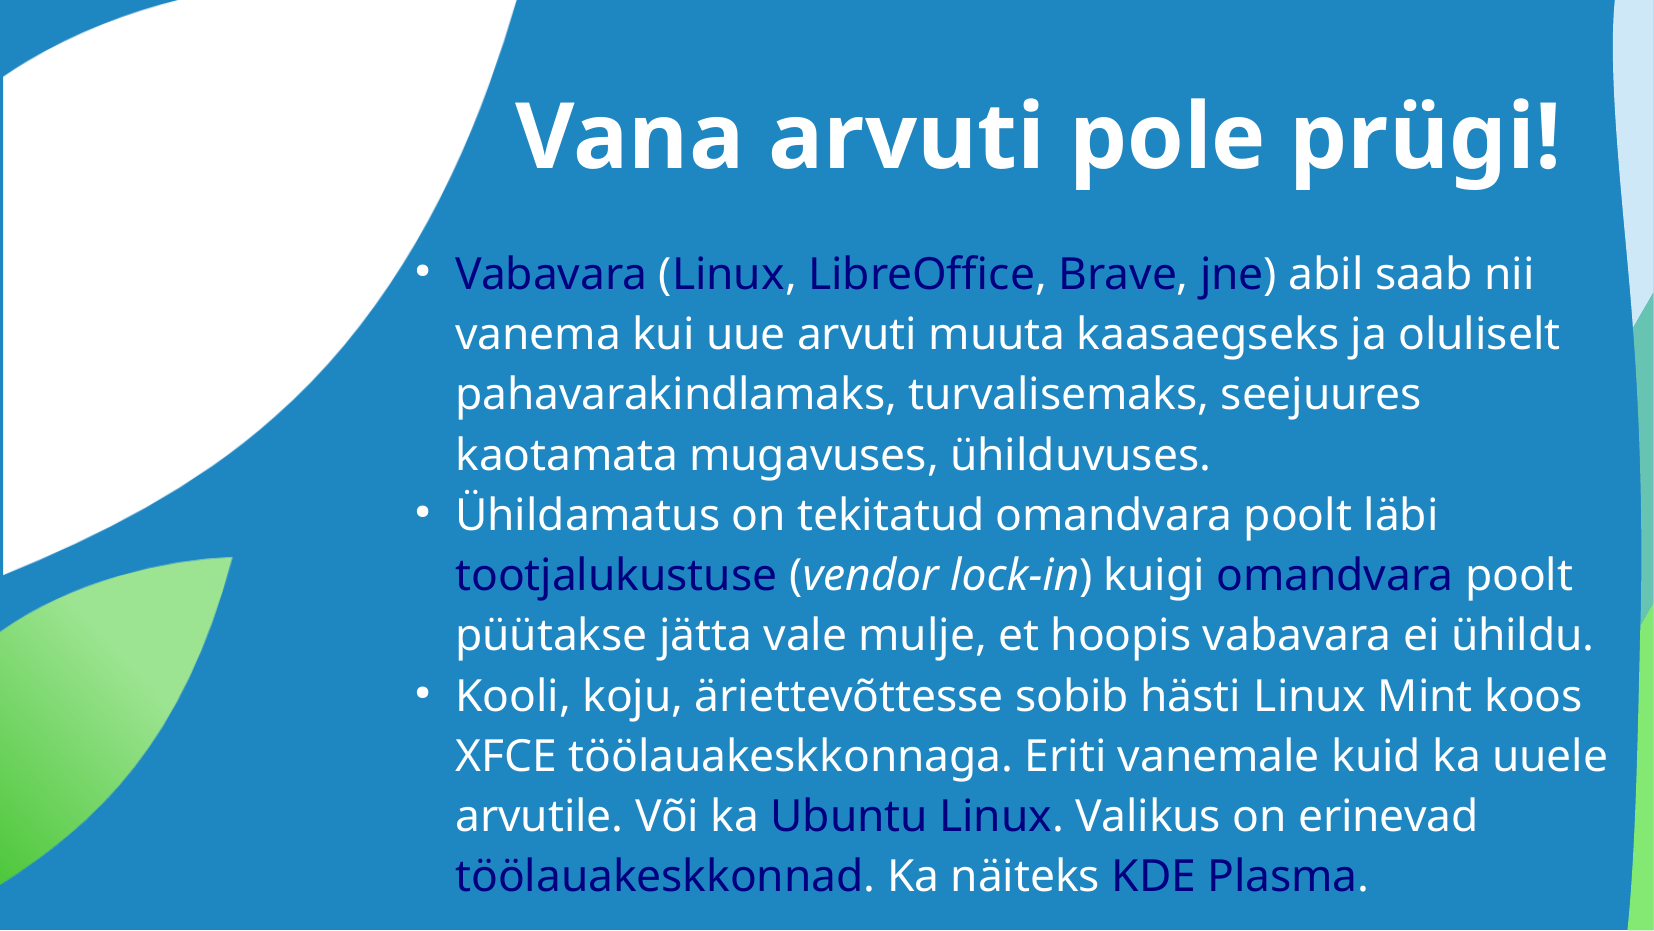

# Vana arvuti pole prügi!
Vabavara (Linux, LibreOffice, Brave, jne) abil saab nii vanema kui uue arvuti muuta kaasaegseks ja oluliselt pahavarakindlamaks, turvalisemaks, seejuures kaotamata mugavuses, ühilduvuses.
Ühildamatus on tekitatud omandvara poolt läbi
tootjalukustuse (vendor lock-in) kuigi omandvara poolt püütakse jätta vale mulje, et hoopis vabavara ei ühildu.
Kooli, koju, äriettevõttesse sobib hästi Linux Mint koos XFCE töölauakeskkonnaga. Eriti vanemale kuid ka uuele arvutile. Või ka Ubuntu Linux. Valikus on erinevad töölauakeskkonnad. Ka näiteks KDE Plasma.